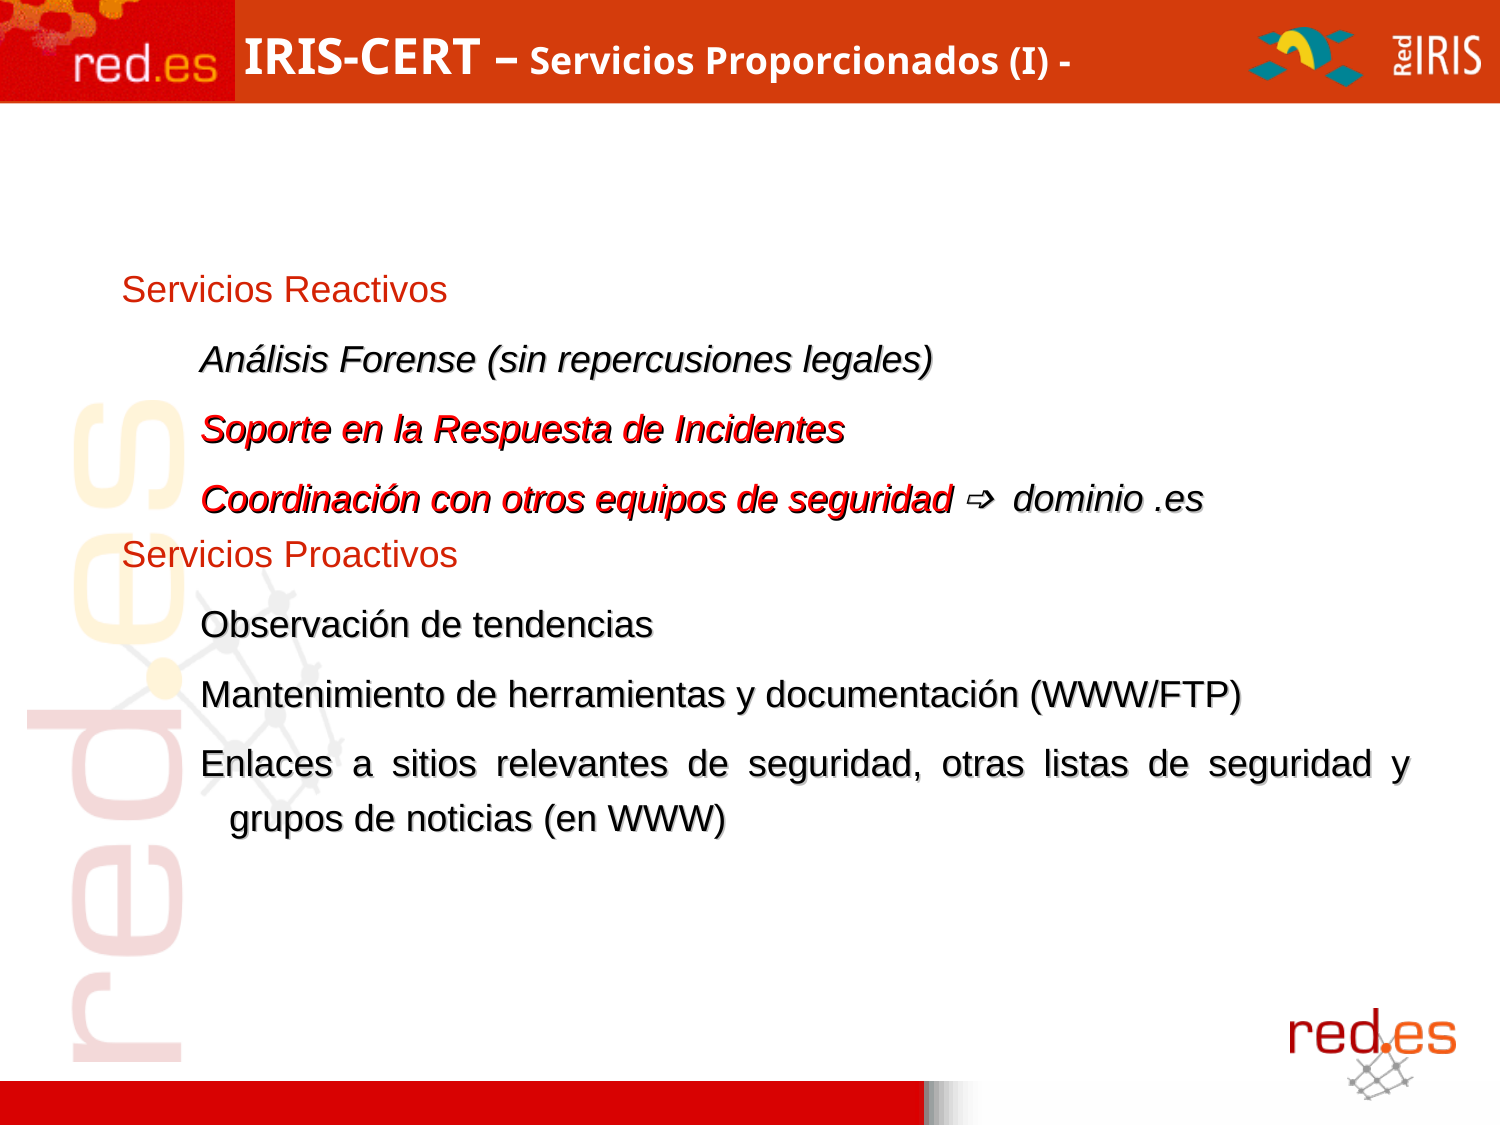

# IRIS-CERT – Servicios Proporcionados (I) -
Servicios Reactivos
Análisis Forense (sin repercusiones legales)
Soporte en la Respuesta de Incidentes
Coordinación con otros equipos de seguridad dominio .es
Servicios Proactivos
Observación de tendencias
Mantenimiento de herramientas y documentación (WWW/FTP)
Enlaces a sitios relevantes de seguridad, otras listas de seguridad y grupos de noticias (en WWW)